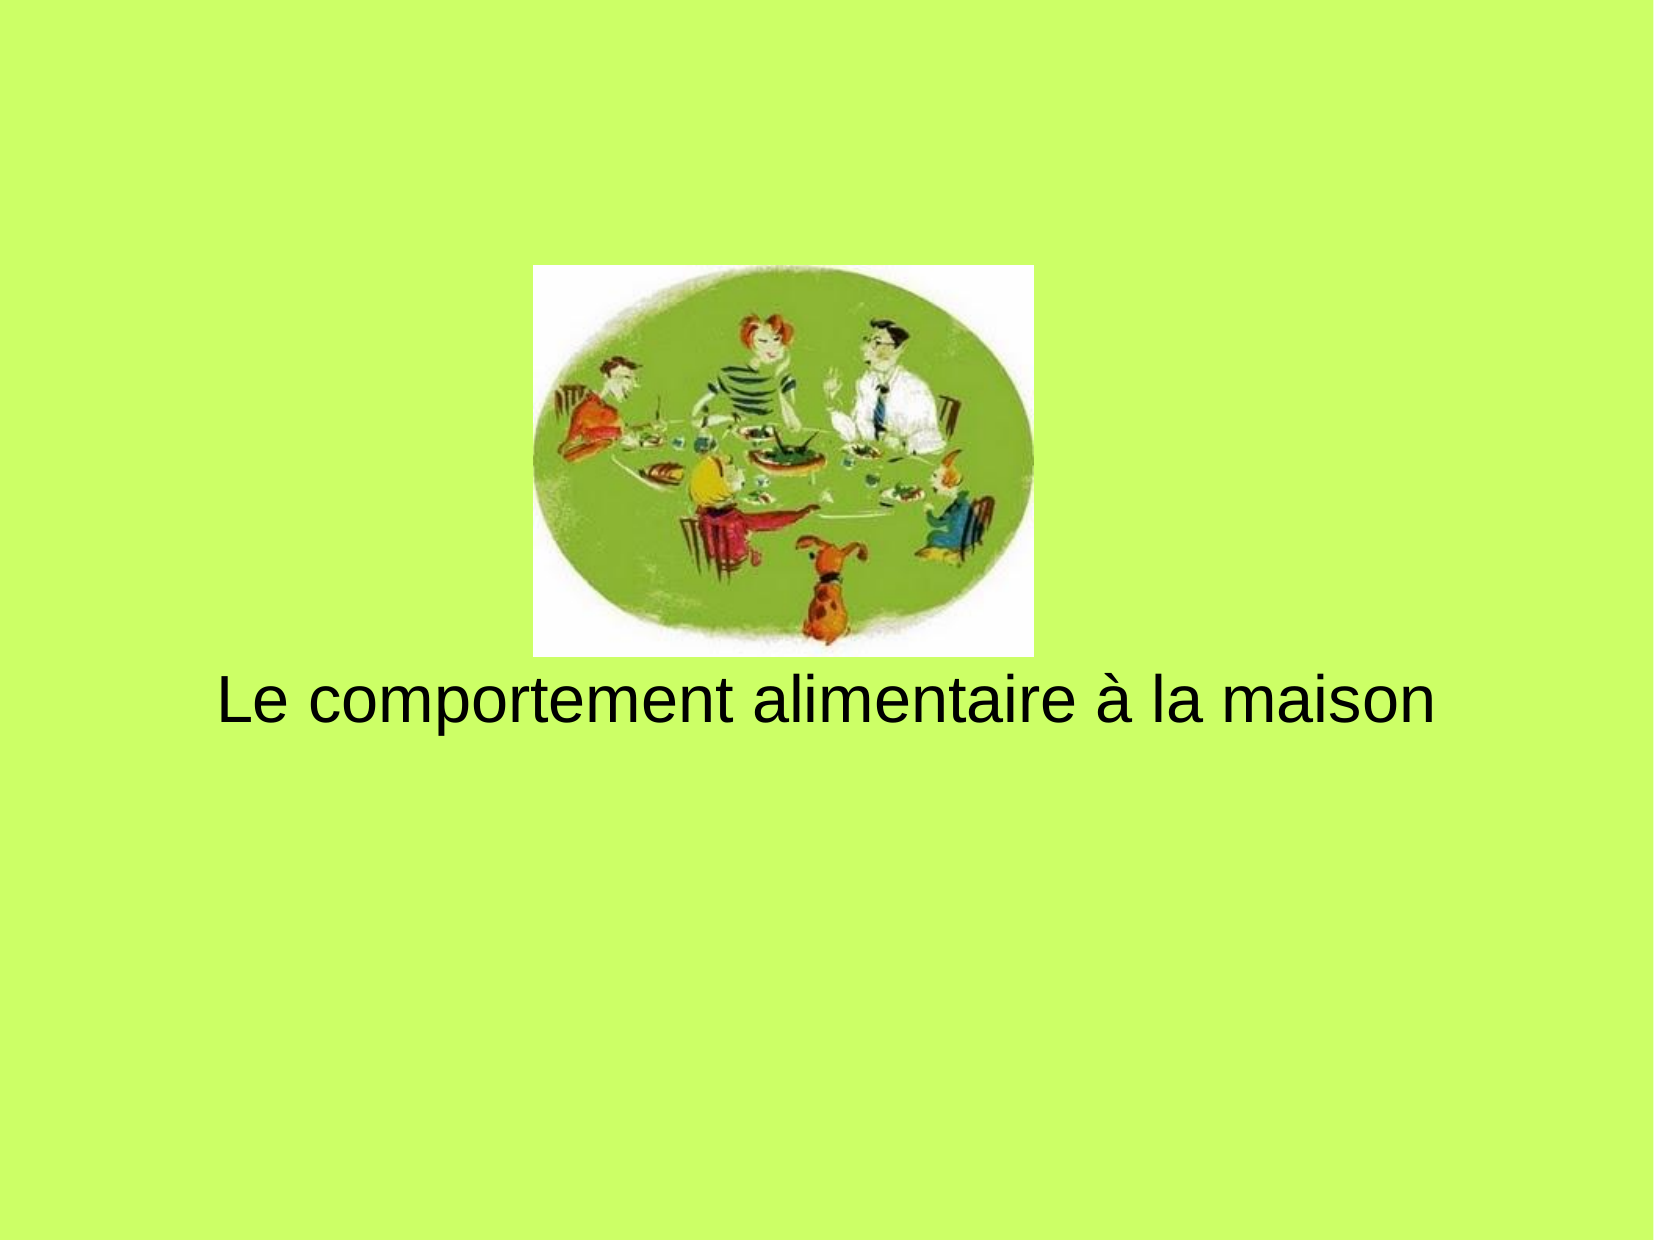

#
Le comportement alimentaire à la maison